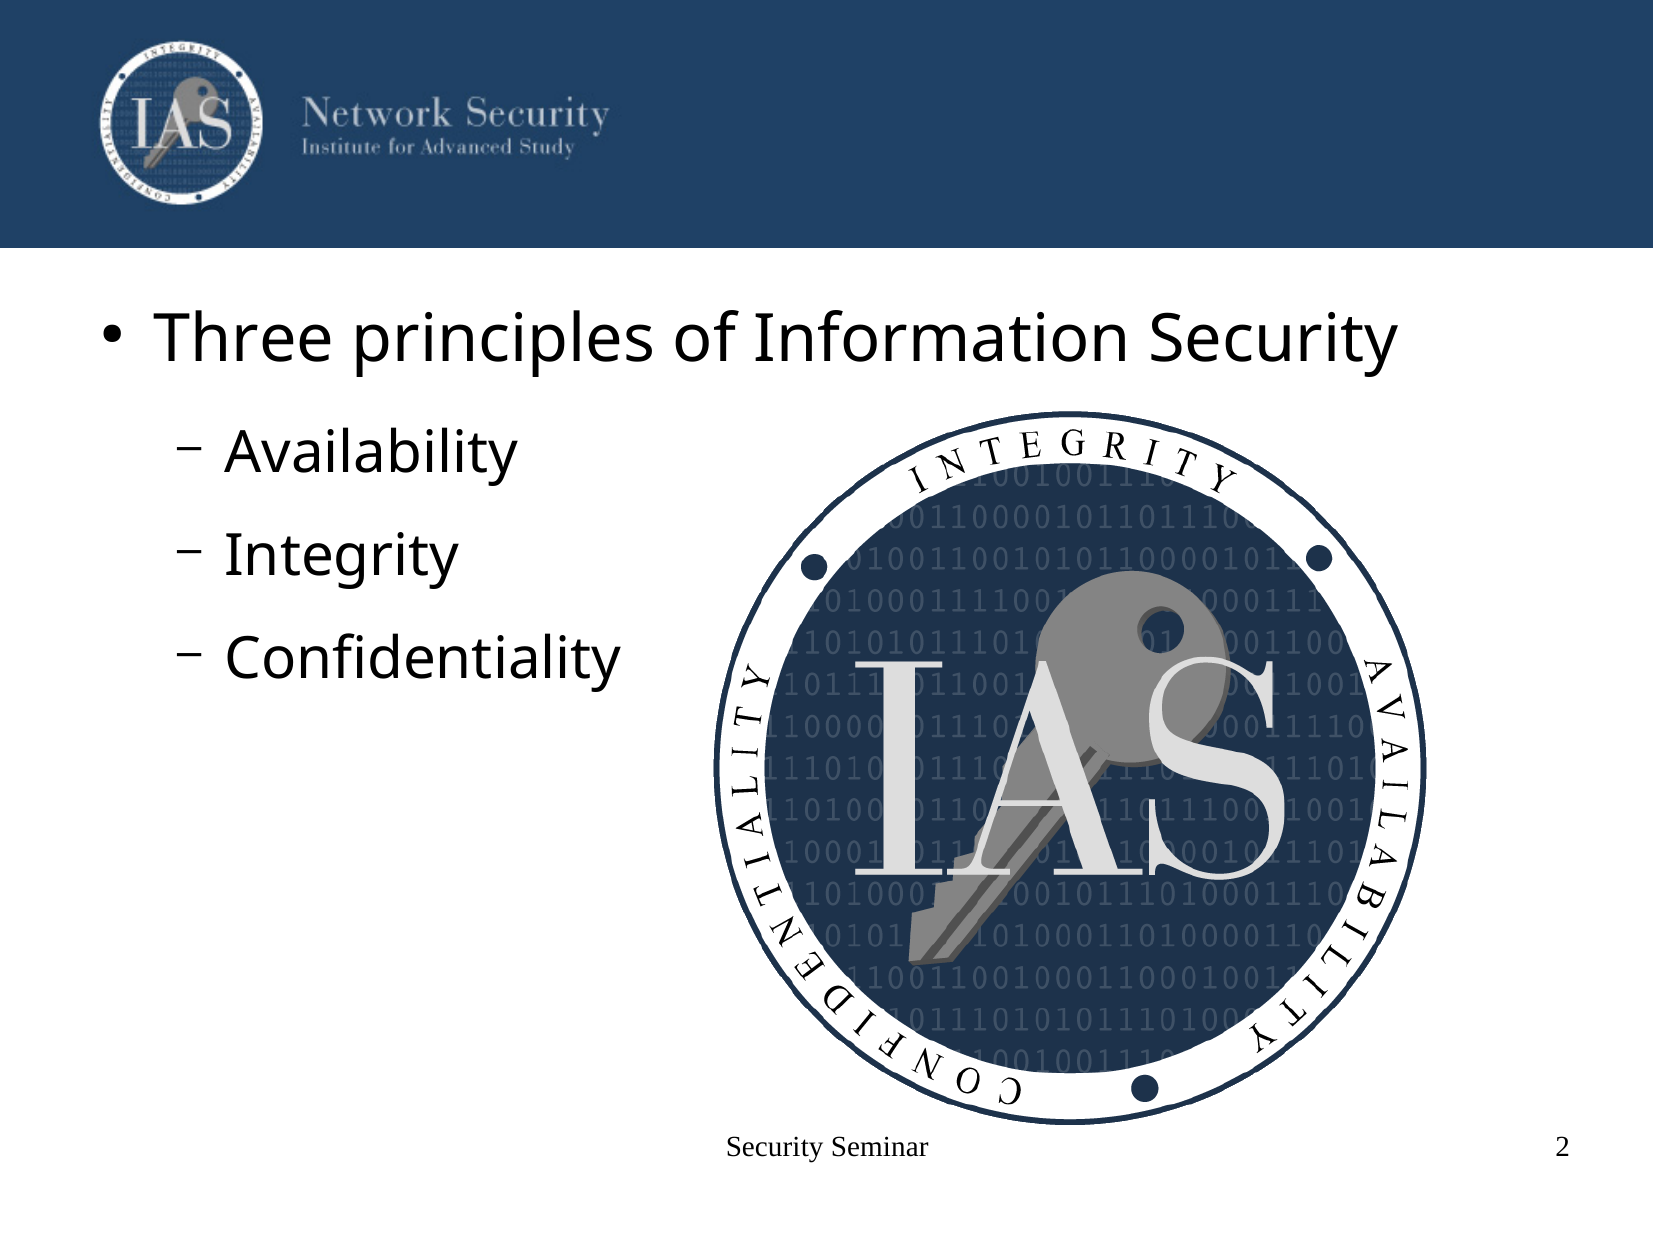

# Three principles of Information Security
Availability
Integrity
Confidentiality
Security Seminar
2